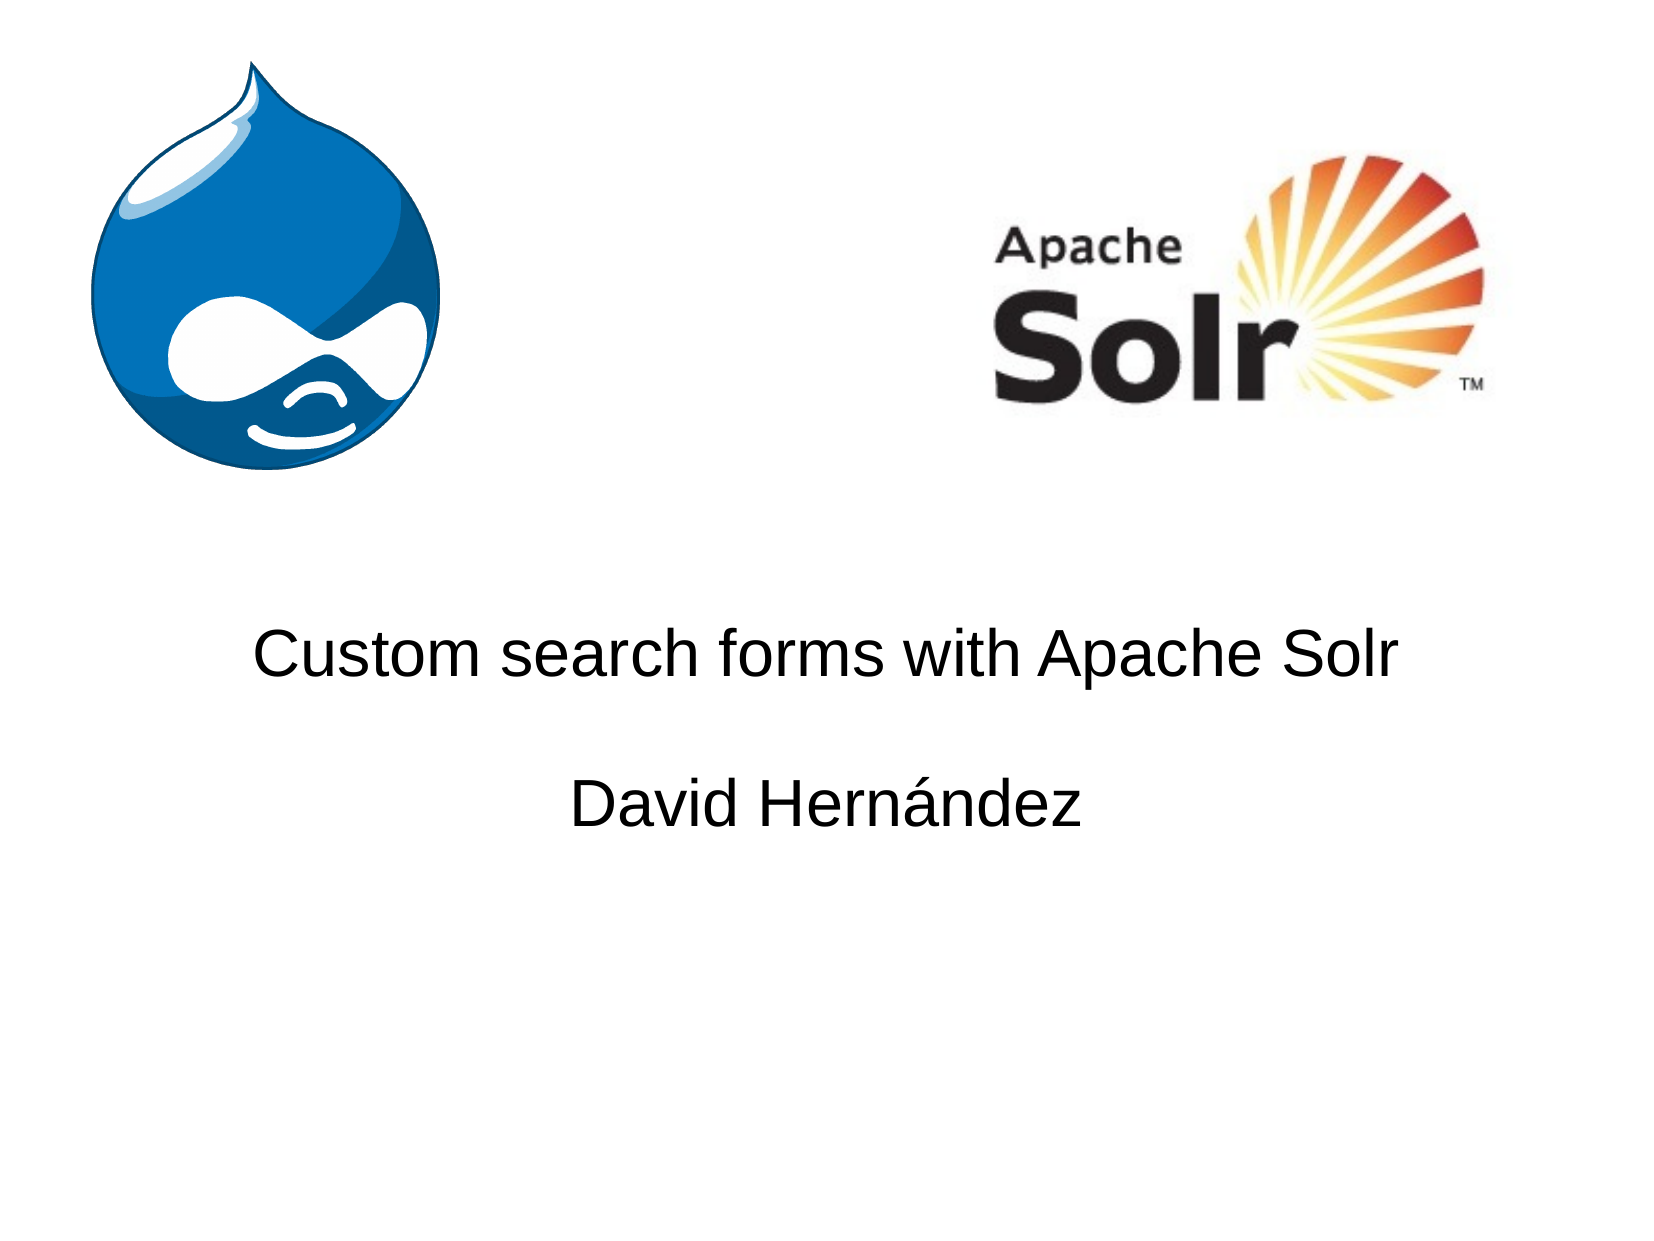

# Custom search forms with Apache Solr
David Hernández